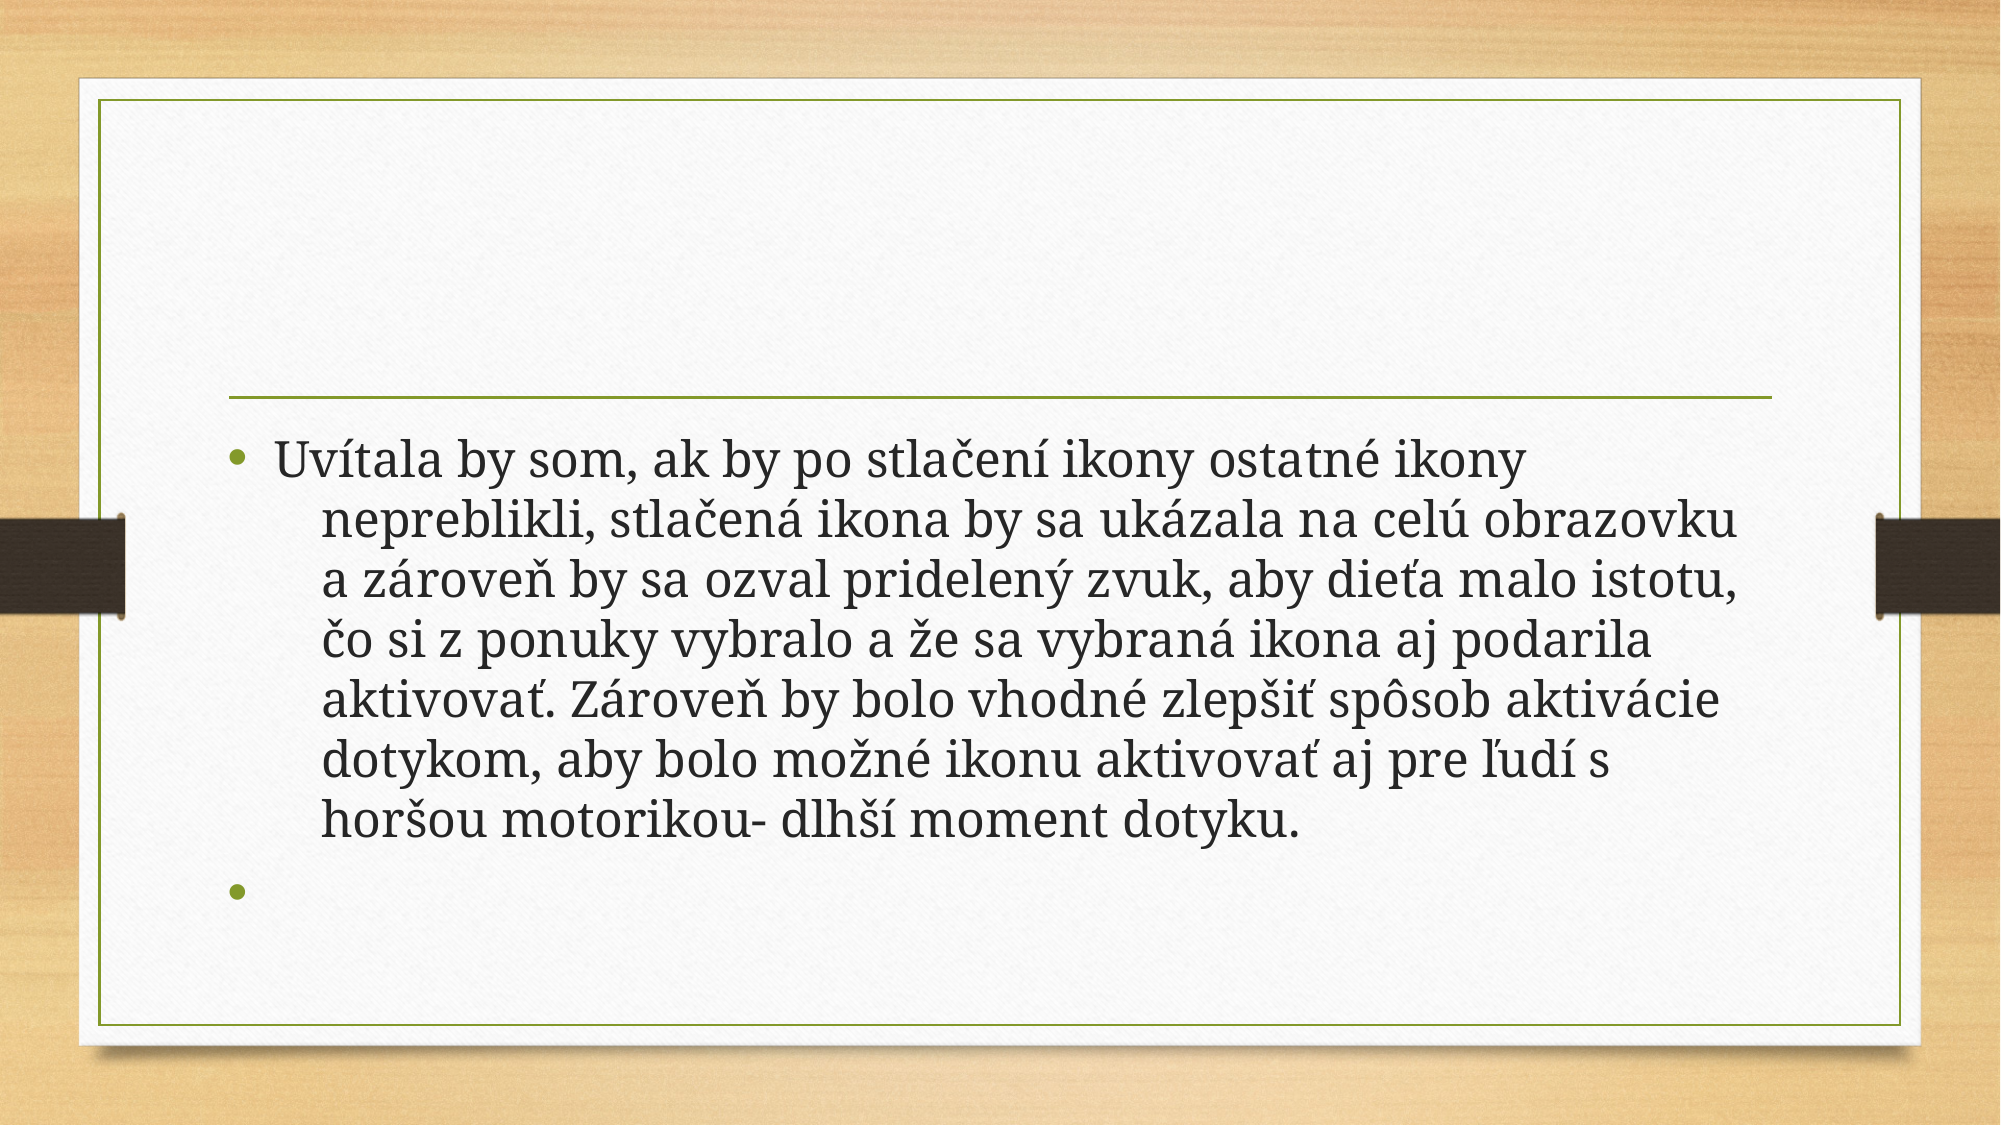

# Uvítala by som, ak by po stlačení ikony ostatné ikony nepreblikli, stlačená ikona by sa ukázala na celú obrazovku a zároveň by sa ozval pridelený zvuk, aby dieťa malo istotu, čo si z ponuky vybralo a že sa vybraná ikona aj podarila aktivovať. Zároveň by bolo vhodné zlepšiť spôsob aktivácie dotykom, aby bolo možné ikonu aktivovať aj pre ľudí s horšou motorikou- dlhší moment dotyku.